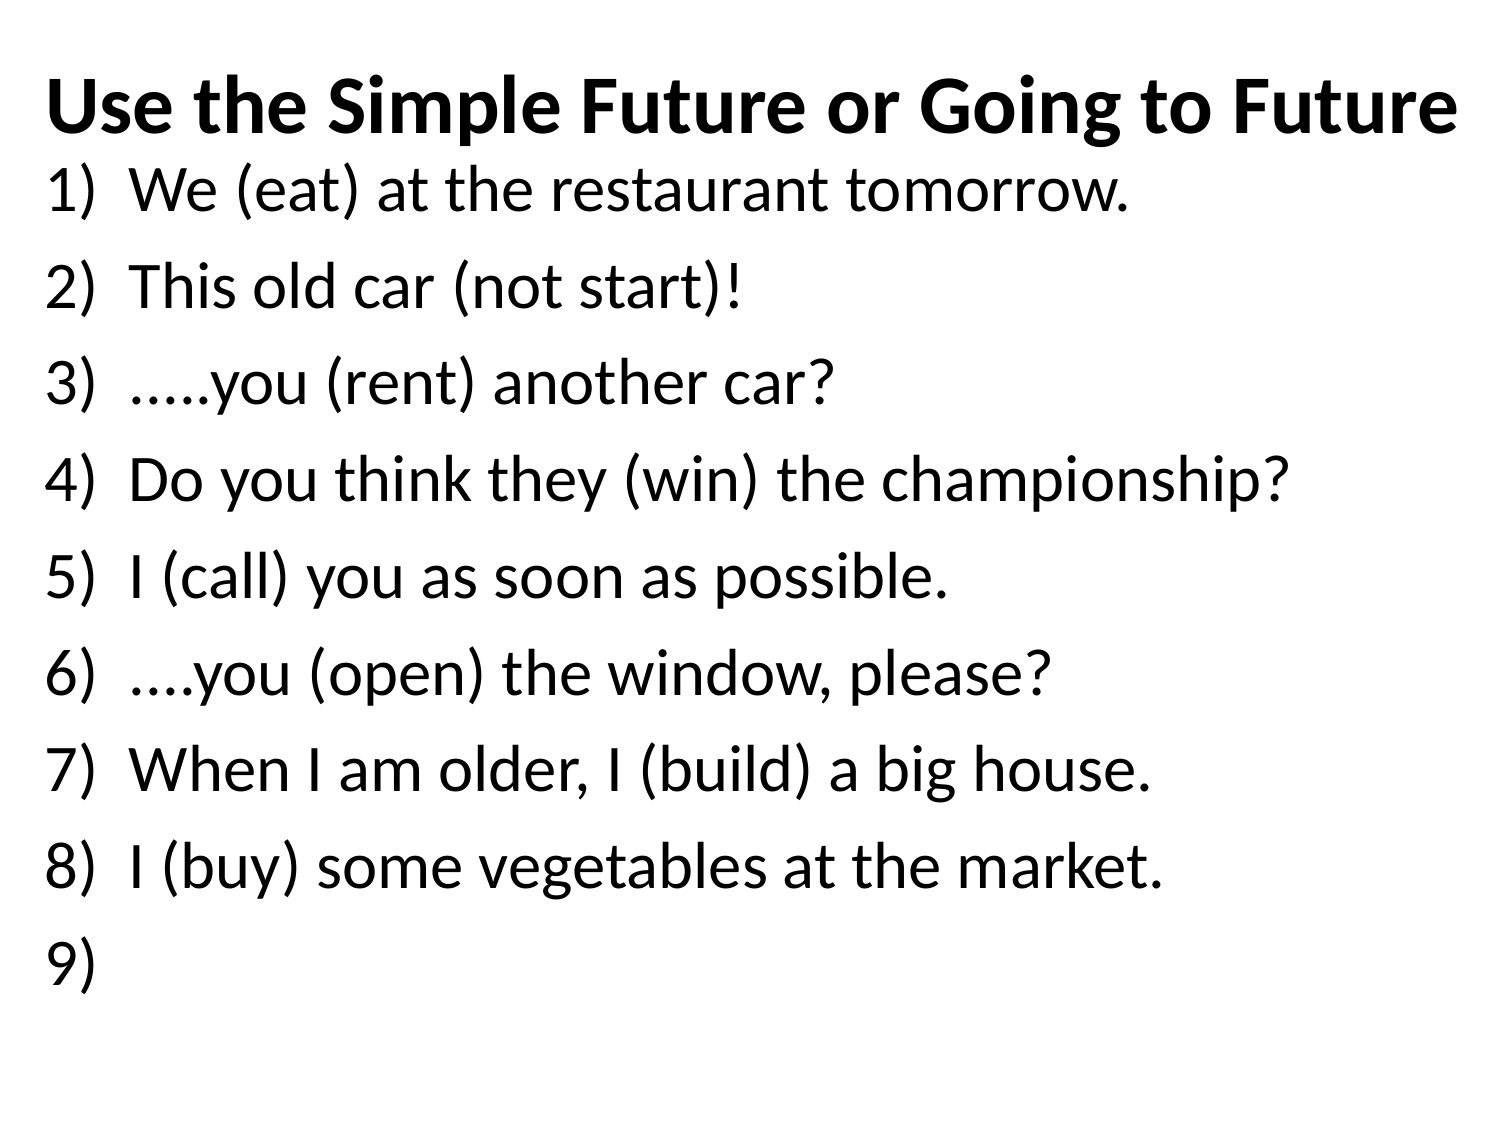

# Use the Simple Future or Going to Future
We (eat) at the restaurant tomorrow.
This old car (not start)!
.....you (rent) another car?
Do you think they (win) the championship?
I (call) you as soon as possible.
....you (open) the window, please?
When I am older, I (build) a big house.
I (buy) some vegetables at the market.